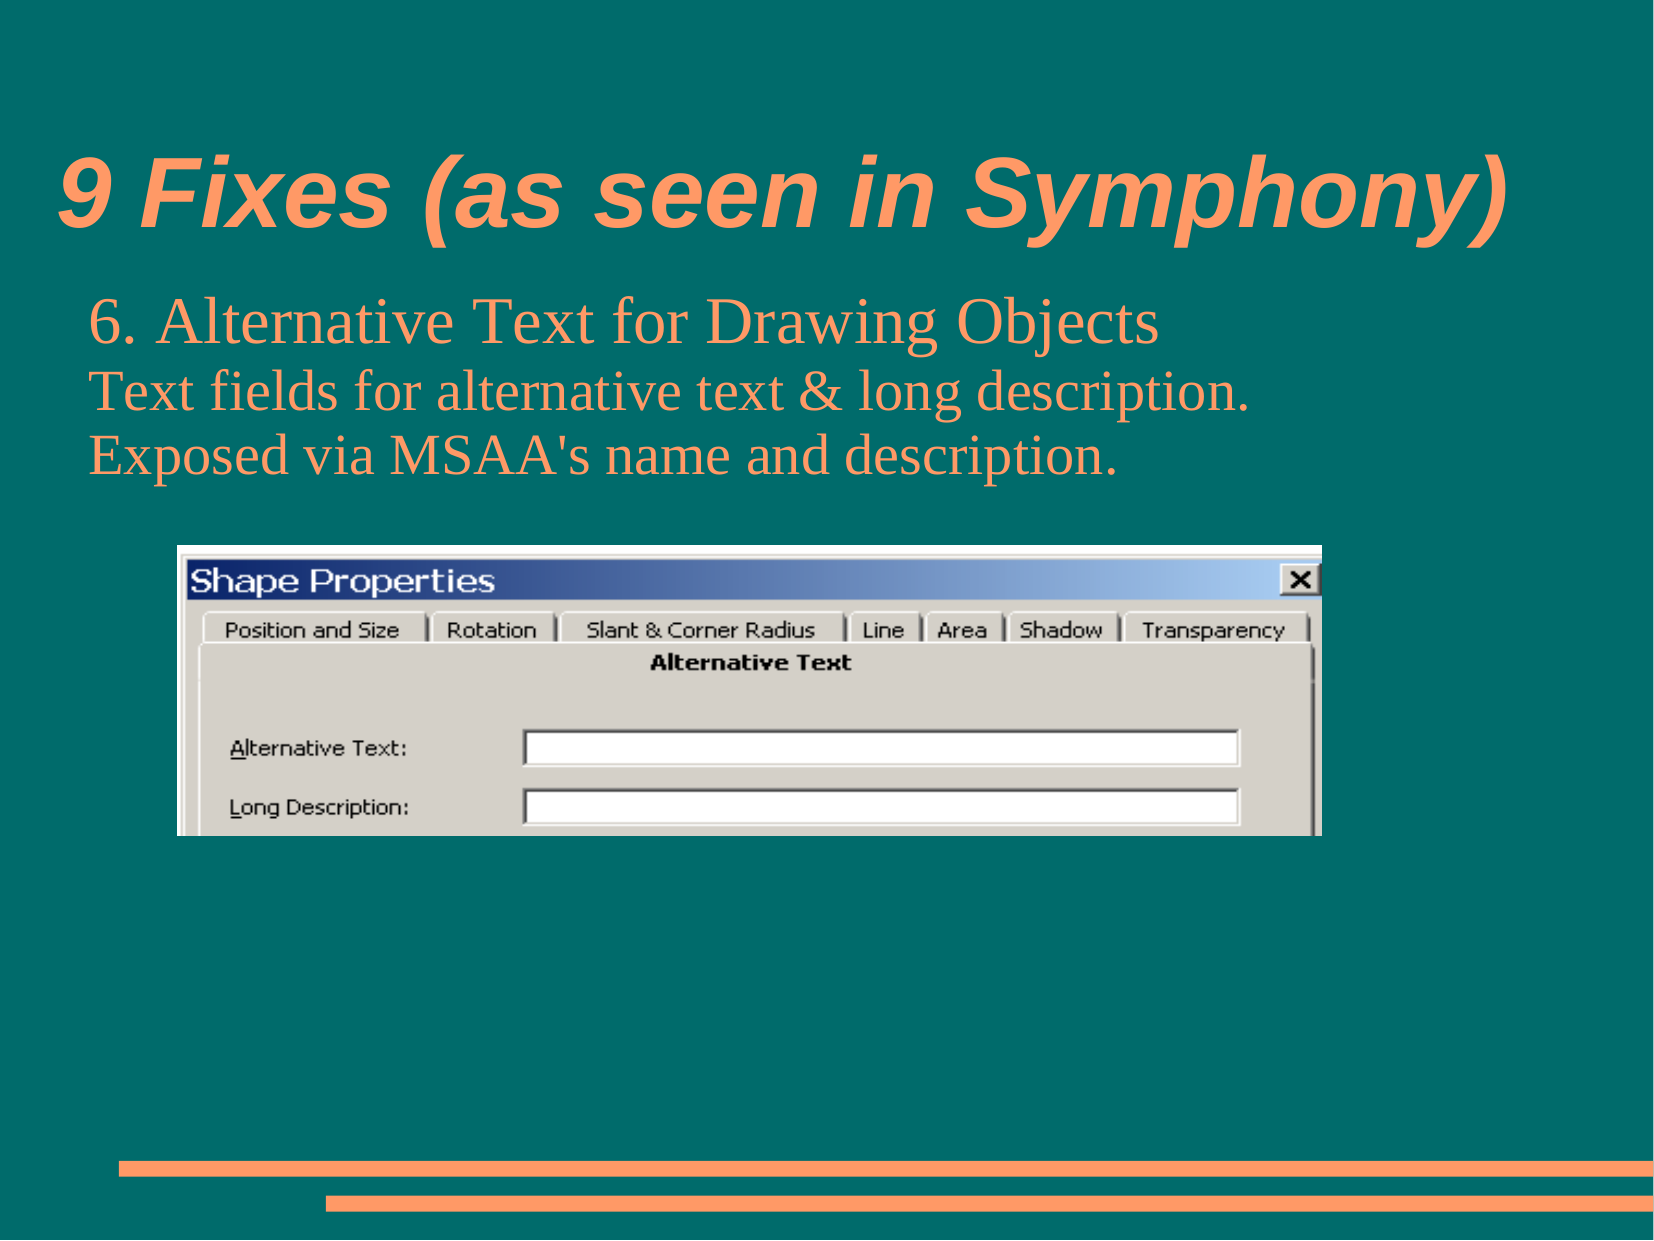

# 9 Fixes (as seen in Symphony)
6. Alternative Text for Drawing Objects
Text fields for alternative text & long description.
Exposed via MSAA's name and description.